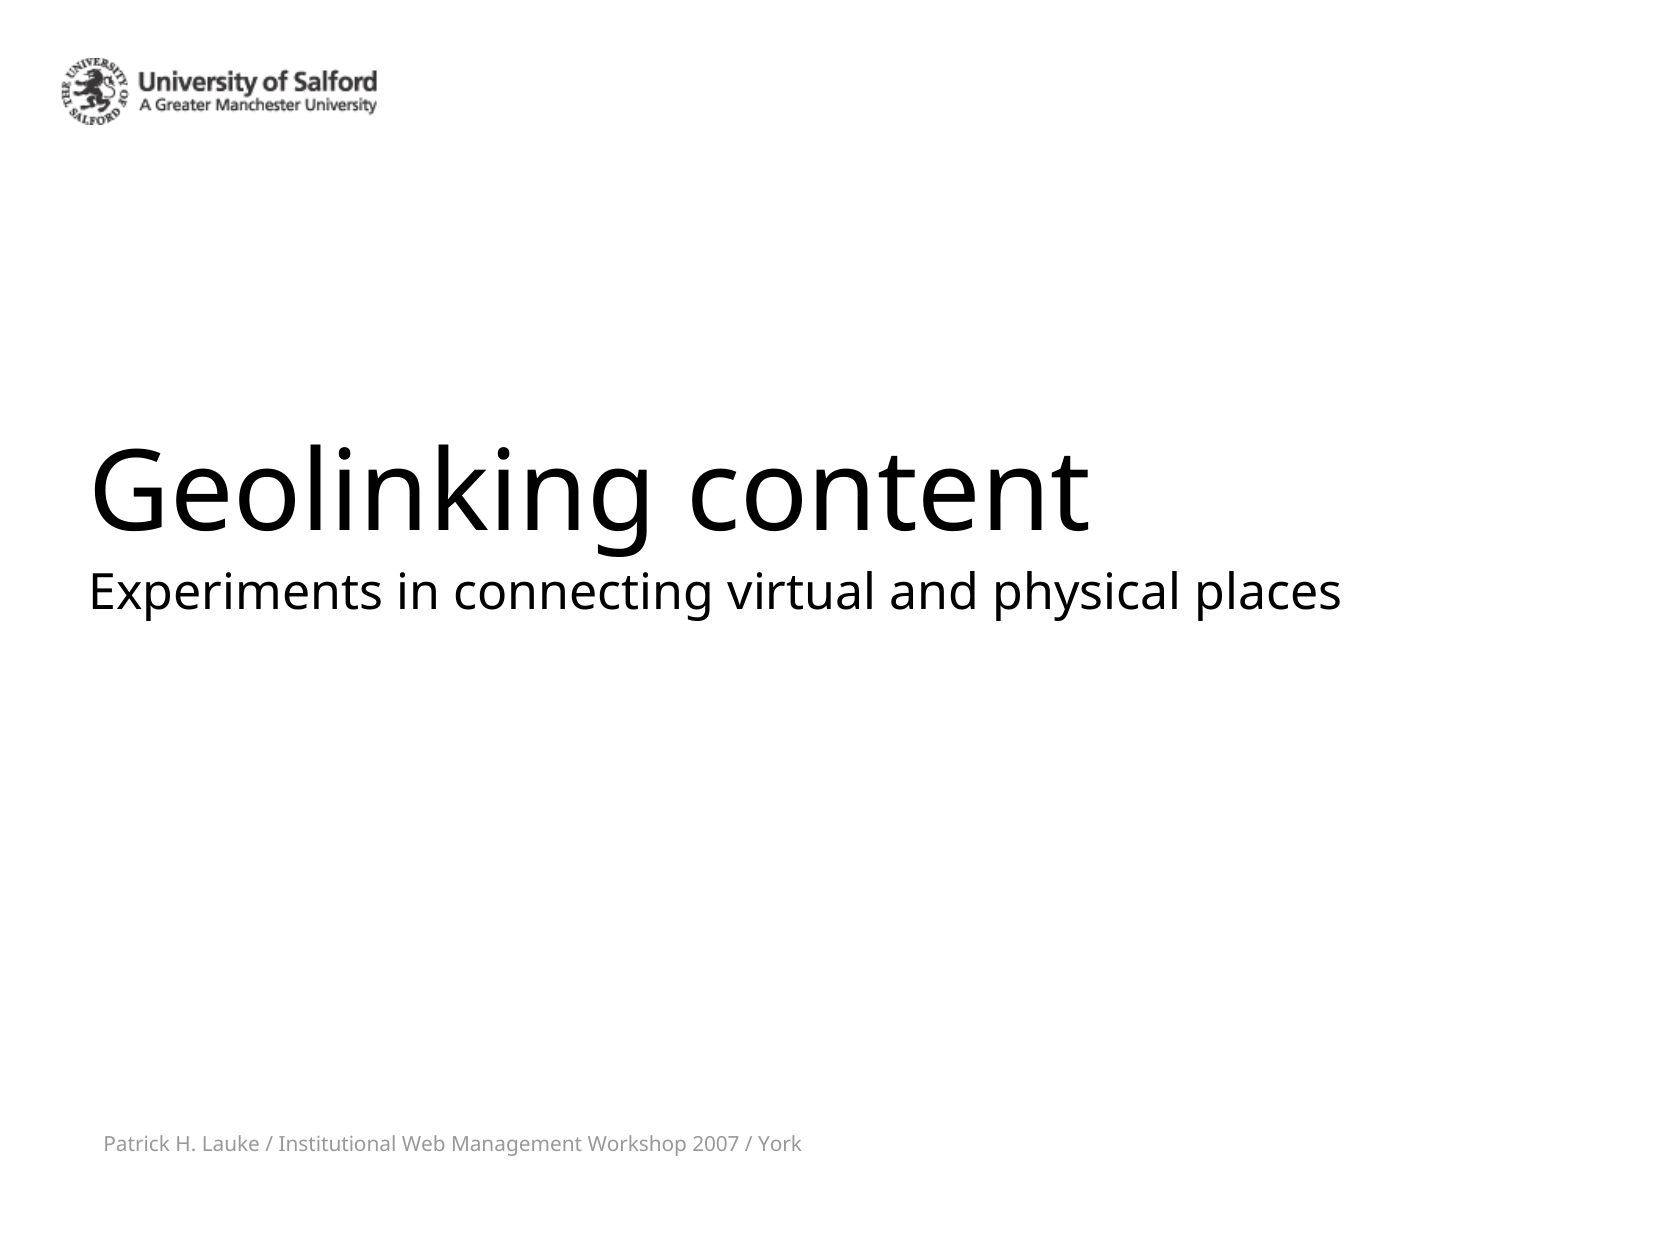

# Geolinking content
Experiments in connecting virtual and physical places
Patrick H. Lauke / Institutional Web Management Workshop 2007 / York